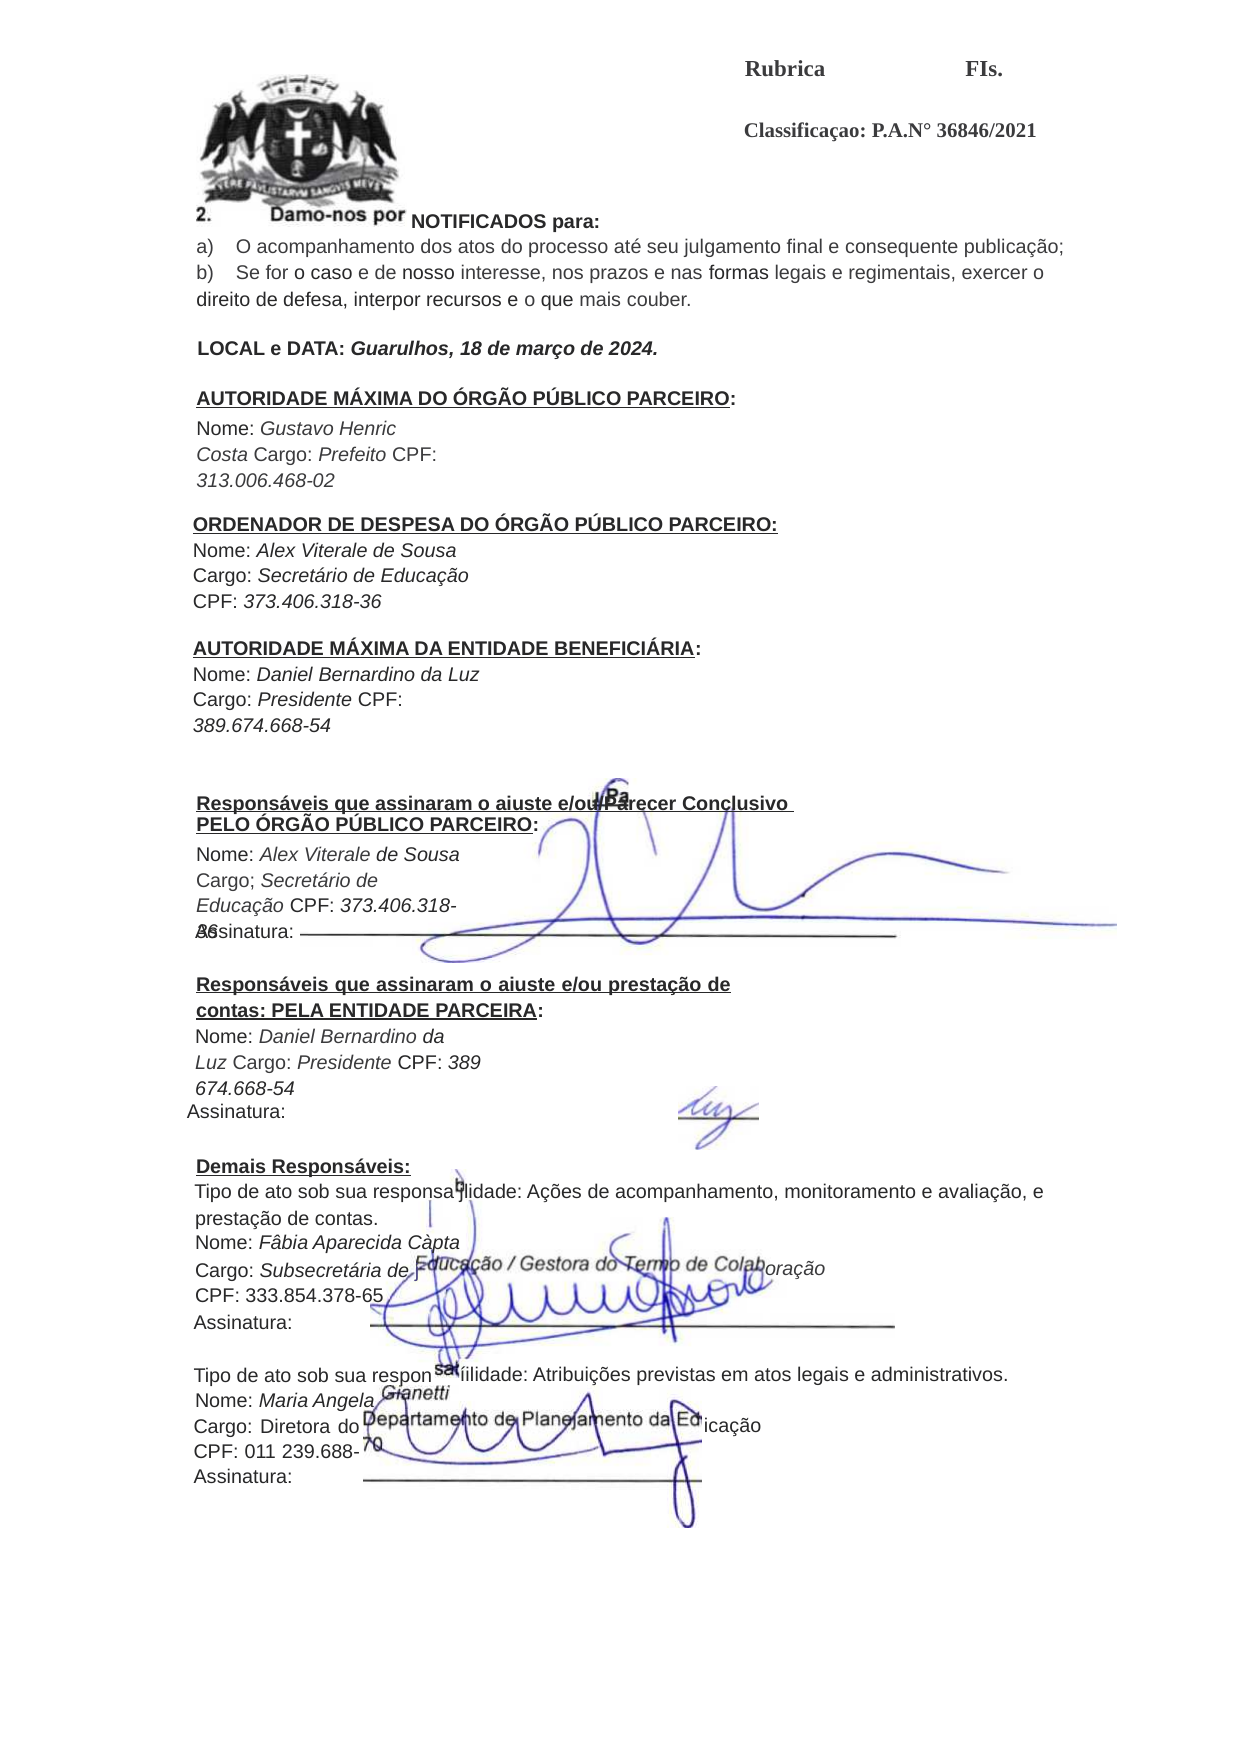

Rubrica
FIs.
Classificaçao: P.A.N° 36846/2021
NOTIFICADOS para:
a) O acompanhamento dos atos do processo até seu julgamento final e consequente publicação;
b) Se for o caso e de nosso interesse, nos prazos e nas formas legais e regimentais, exercer o direito de defesa, interpor recursos e o que mais couber.
LOCAL e DATA: Guarulhos, 18 de março de 2024.
AUTORIDADE MÁXIMA DO ÓRGÃO PÚBLICO PARCEIRO:
Nome: Gustavo Henric Costa Cargo: Prefeito CPF: 313.006.468-02
ORDENADOR DE DESPESA DO ÓRGÃO PÚBLICO PARCEIRO:
Nome: Alex Viterale de Sousa Cargo: Secretário de Educação CPF: 373.406.318-36
AUTORIDADE MÁXIMA DA ENTIDADE BENEFICIÁRIA:
Nome: Daniel Bernardino da Luz Cargo: Presidente CPF: 389.674.668-54
Responsáveis que assinaram o aiuste e/ou/Parecer Conclusivo
PELO ÓRGÃO PÚBLICO PARCEIRO:
Nome: Alex Viterale de Sousa Cargo; Secretário de Educação CPF: 373.406.318-36
Assinatura:
Responsáveis que assinaram o aiuste e/ou prestação de contas: PELA ENTIDADE PARCEIRA:
Nome: Daniel Bernardino da Luz Cargo: Presidente CPF: 389 674.668-54
Assinatura:
Demais Responsáveis:
Tipo de ato sob sua responsa jlidade: Ações de acompanhamento, monitoramento e avaliação, e
prestação de contas.
Nome: Fâbia Aparecida Càpta
Cargo: Subsecretária de j
oração
CPF: 333.854.378-65
Assinatura:
Tipo de ato sob sua respon
íilidade: Atribuições previstas em atos legais e administrativos.
Nome: Maria Angela
Cargo: Diretora do CPF: 011 239.688-Assinatura:
icação